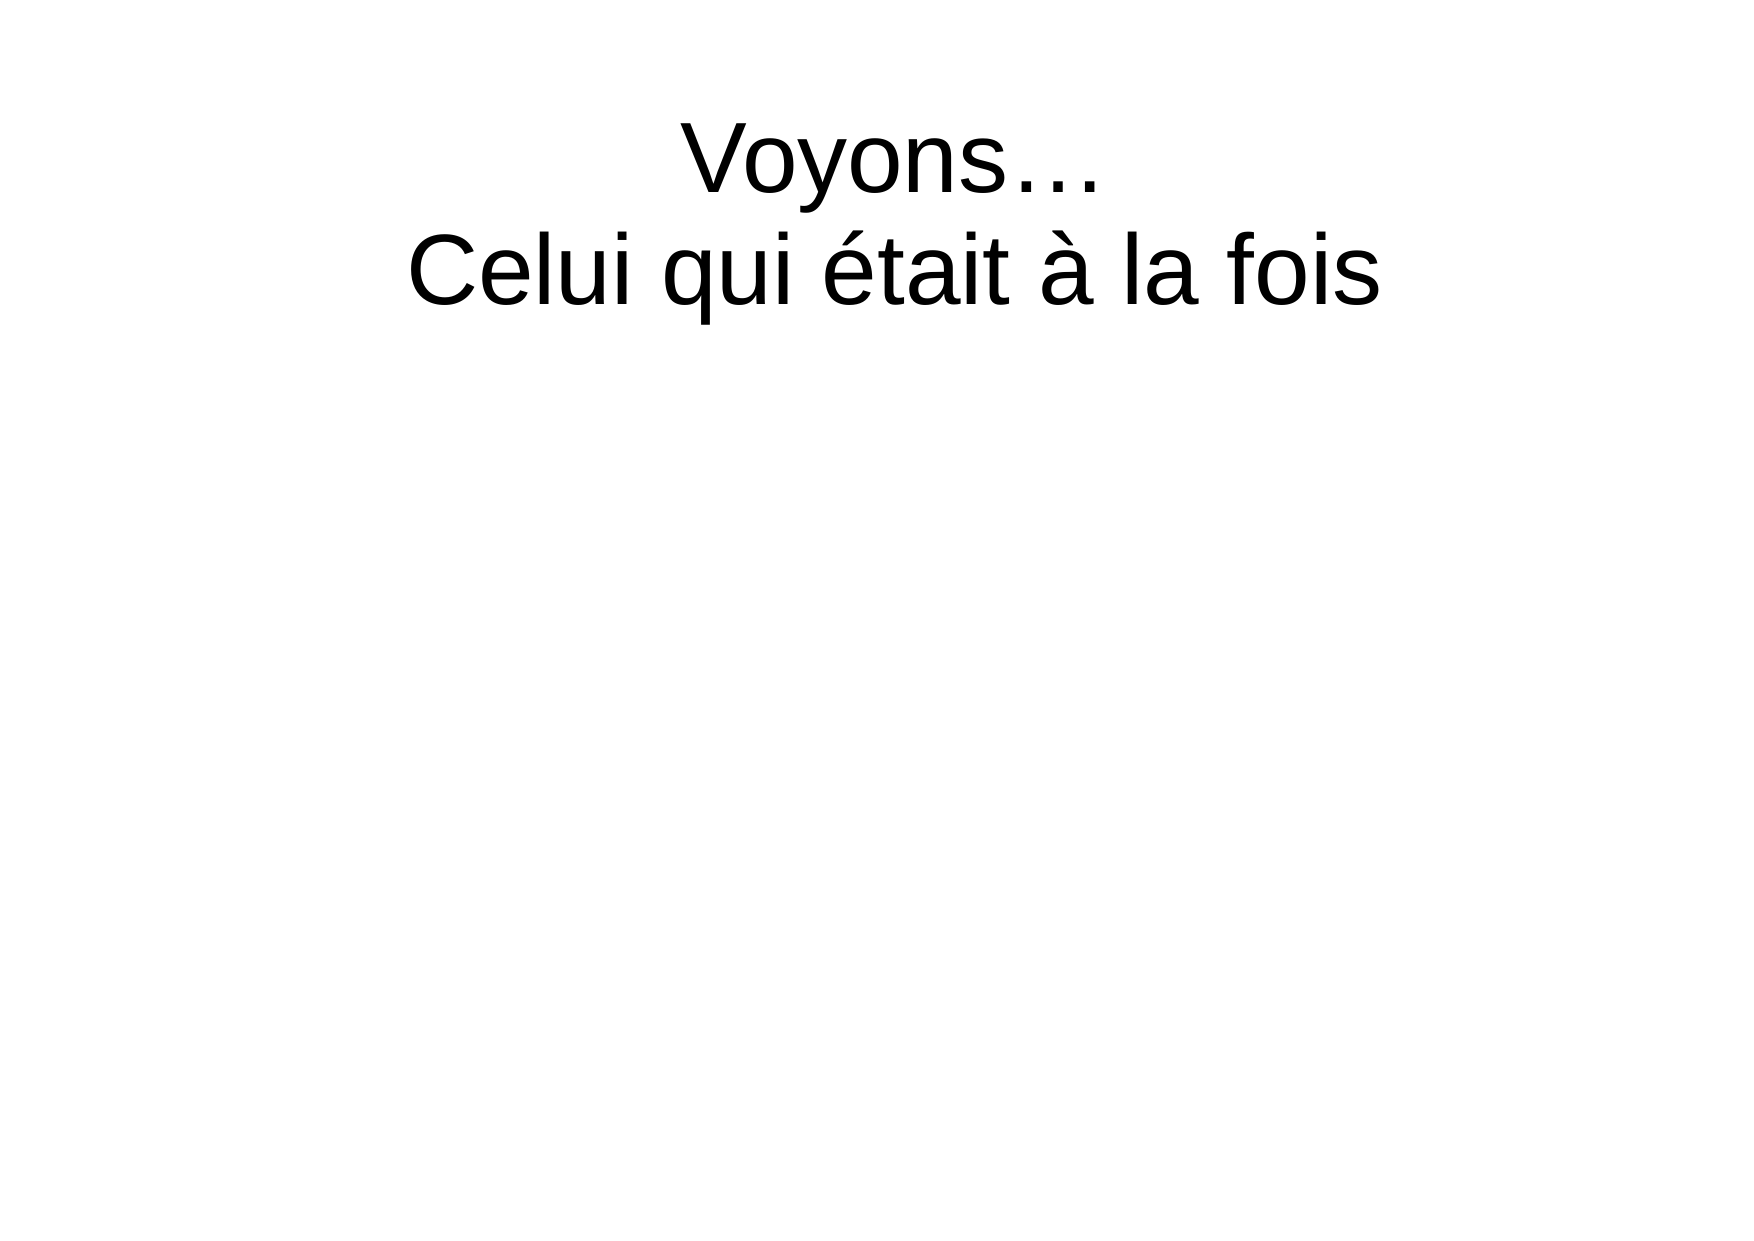

Voyons…
Celui qui était à la fois